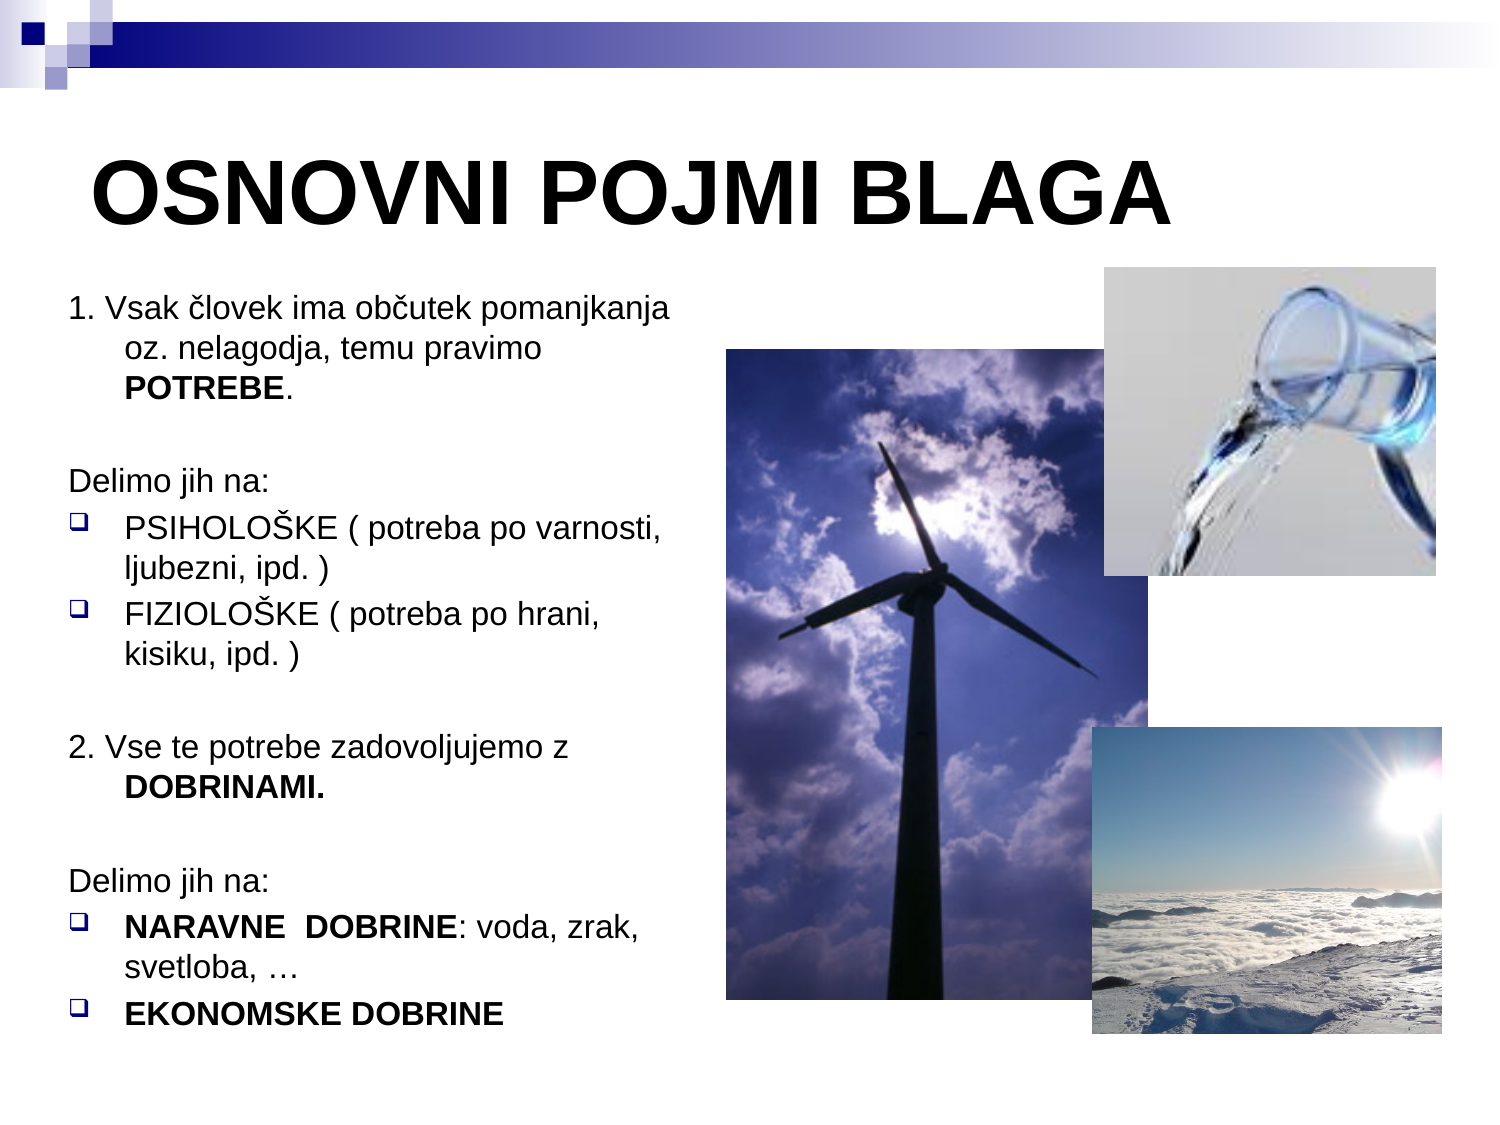

# OSNOVNI POJMI BLAGA
1. Vsak človek ima občutek pomanjkanja oz. nelagodja, temu pravimo POTREBE.
Delimo jih na:
PSIHOLOŠKE ( potreba po varnosti, ljubezni, ipd. )
FIZIOLOŠKE ( potreba po hrani, kisiku, ipd. )
2. Vse te potrebe zadovoljujemo z DOBRINAMI.
Delimo jih na:
NARAVNE DOBRINE: voda, zrak, svetloba, …
EKONOMSKE DOBRINE